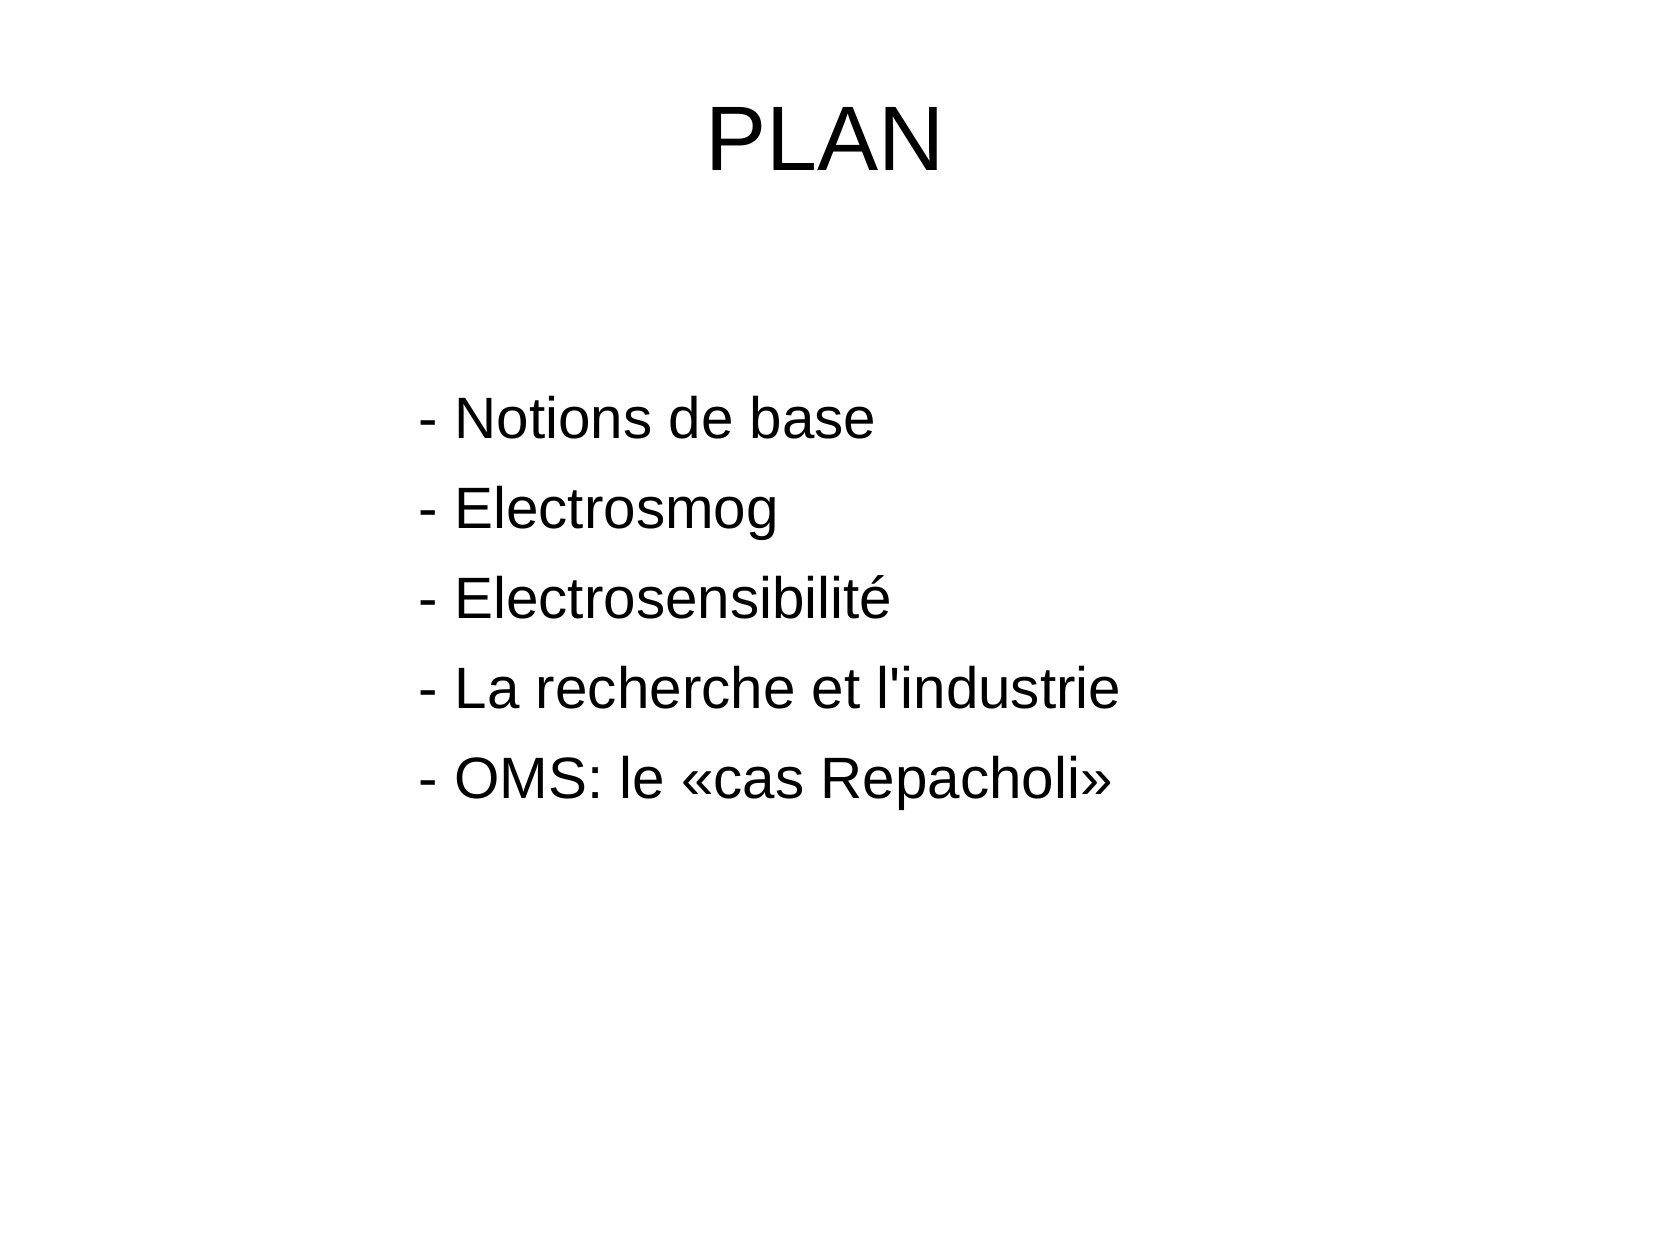

# PLAN
- Notions de base
- Electrosmog
- Electrosensibilité
- La recherche et l'industrie
- OMS: le «cas Repacholi»